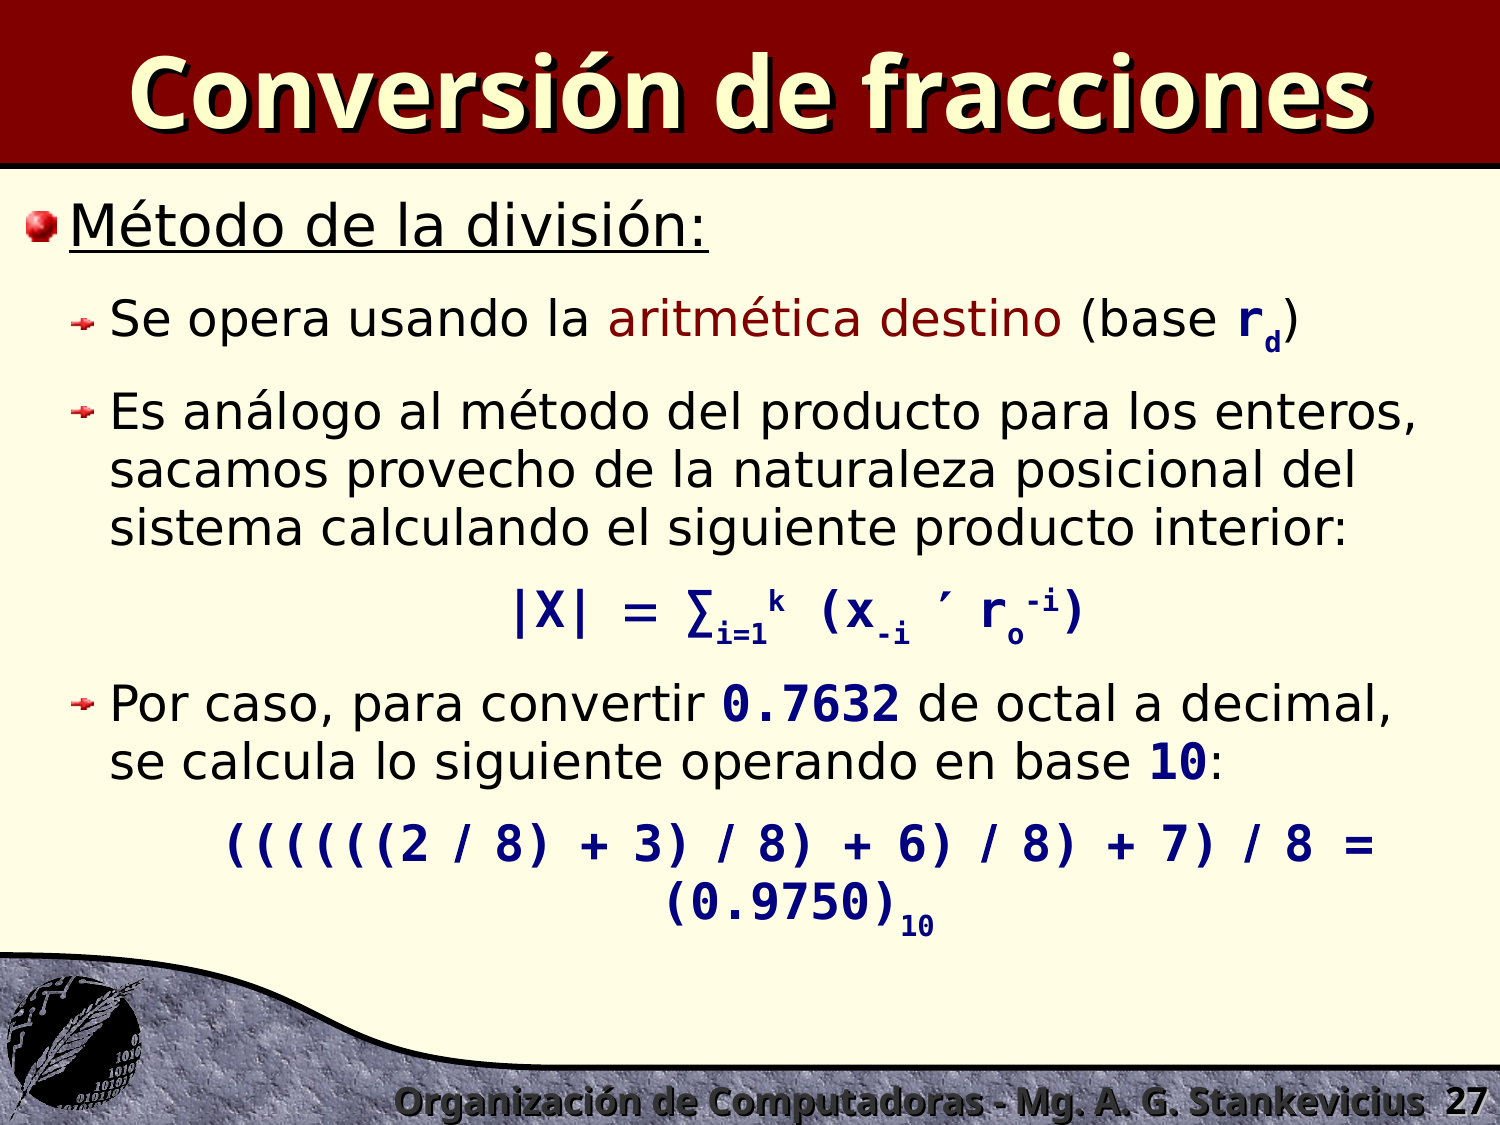

# Conversión de fracciones
Método de la división:
Se opera usando la aritmética destino (base rd)
Es análogo al método del producto para los enteros, sacamos provecho de la naturaleza posicional del sistema calculando el siguiente producto interior:
|X| = ∑i=1k (x-i ´ ro-i)
Por caso, para convertir 0.7632 de octal a decimal,
se calcula lo siguiente operando en base 10:
((((((2 / 8) + 3) / 8) + 6) / 8) + 7) / 8 = (0.9750)10
27